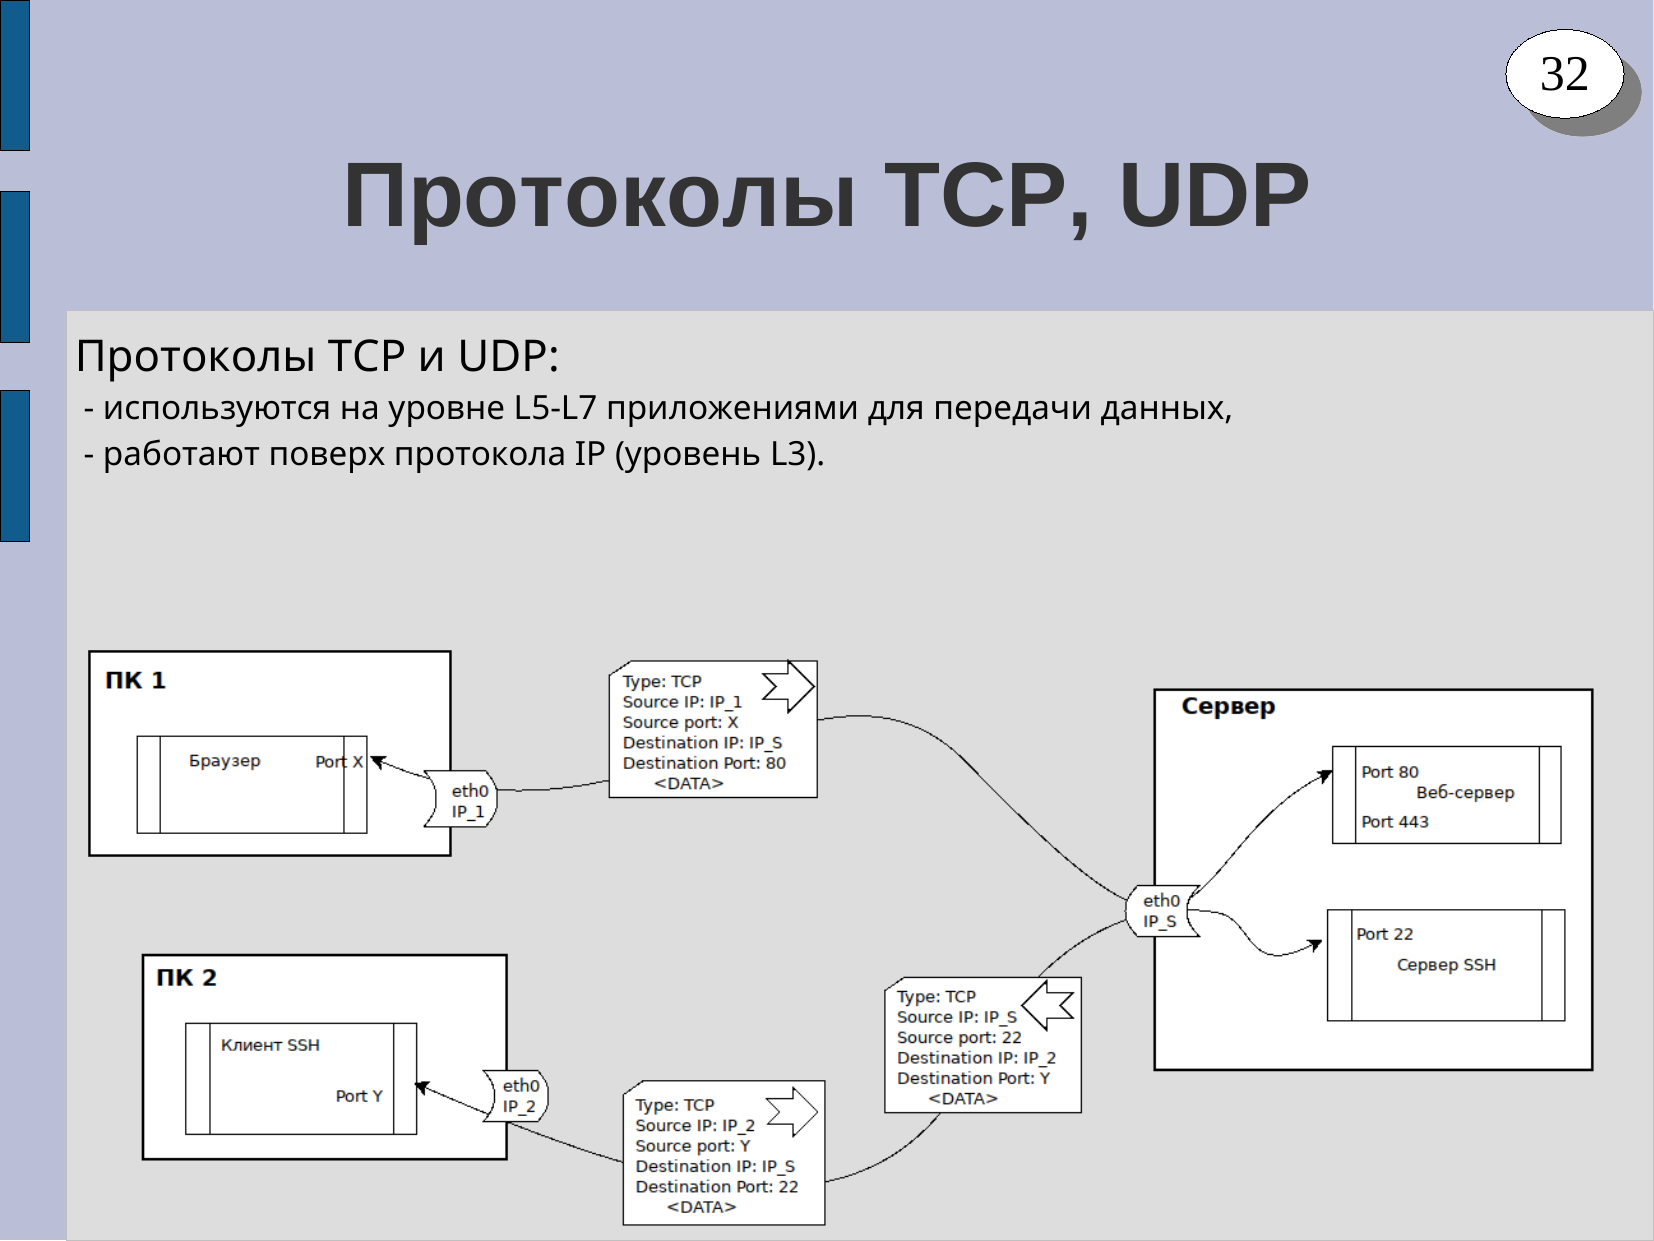

32
# Протоколы TCP, UDP
Протоколы TCP и UDP:
 - используются на уровне L5-L7 приложениями для передачи данных,
 - работают поверх протокола IP (уровень L3).